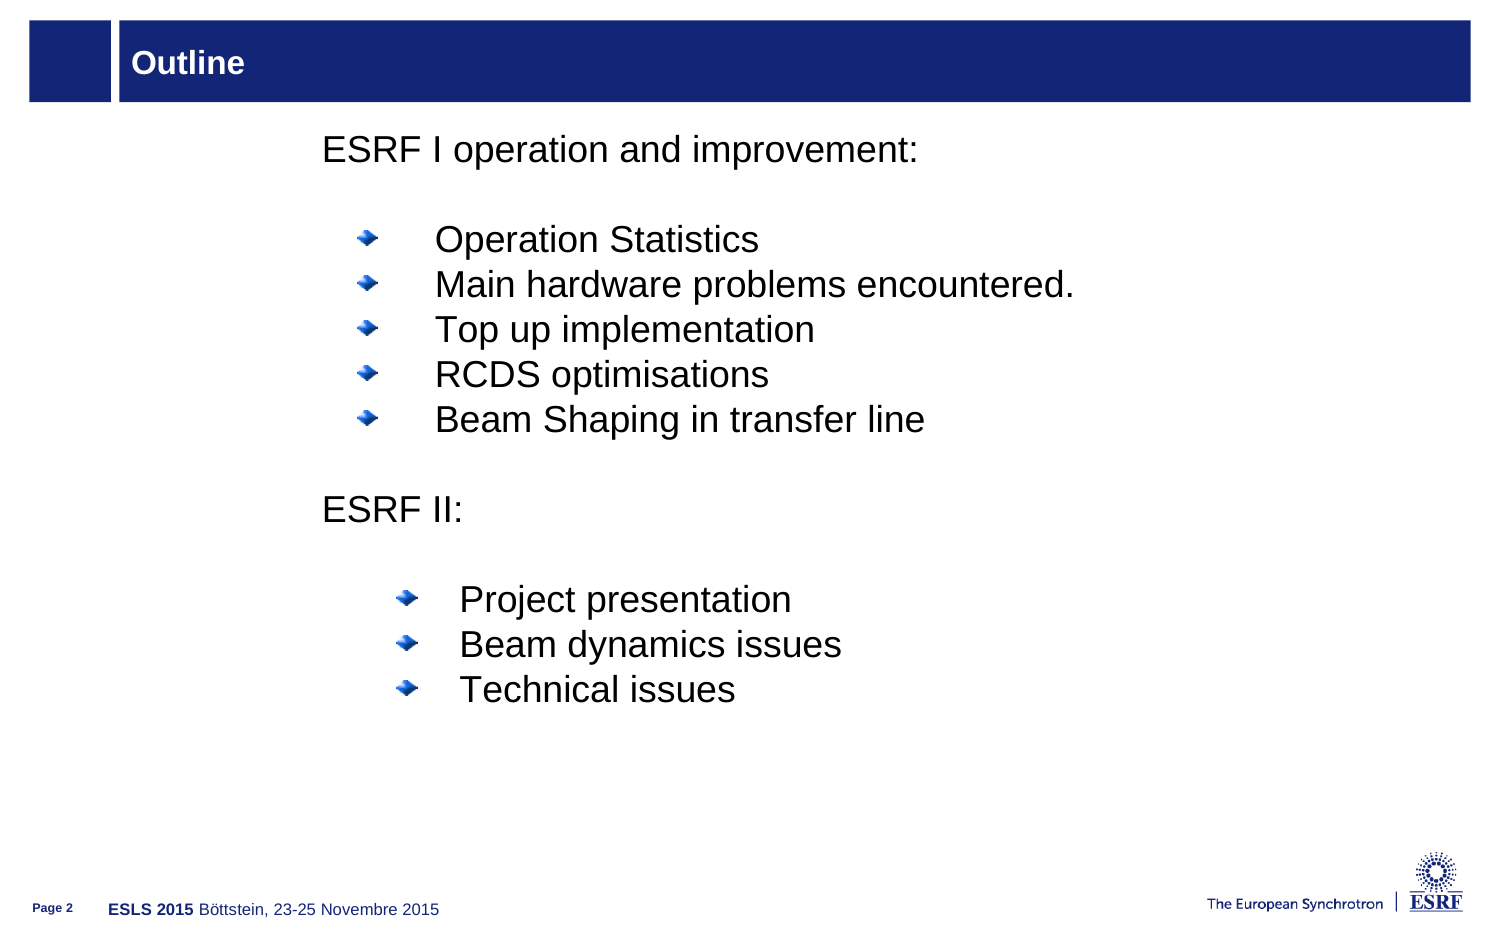

# Outline
ESRF I operation and improvement:
 Operation Statistics
 Main hardware problems encountered.
 Top up implementation
 RCDS optimisations
 Beam Shaping in transfer line
ESRF II:
 Project presentation
 Beam dynamics issues
 Technical issues
Page
ESLS 2015 Böttstein, 23-25 Novembre 2015